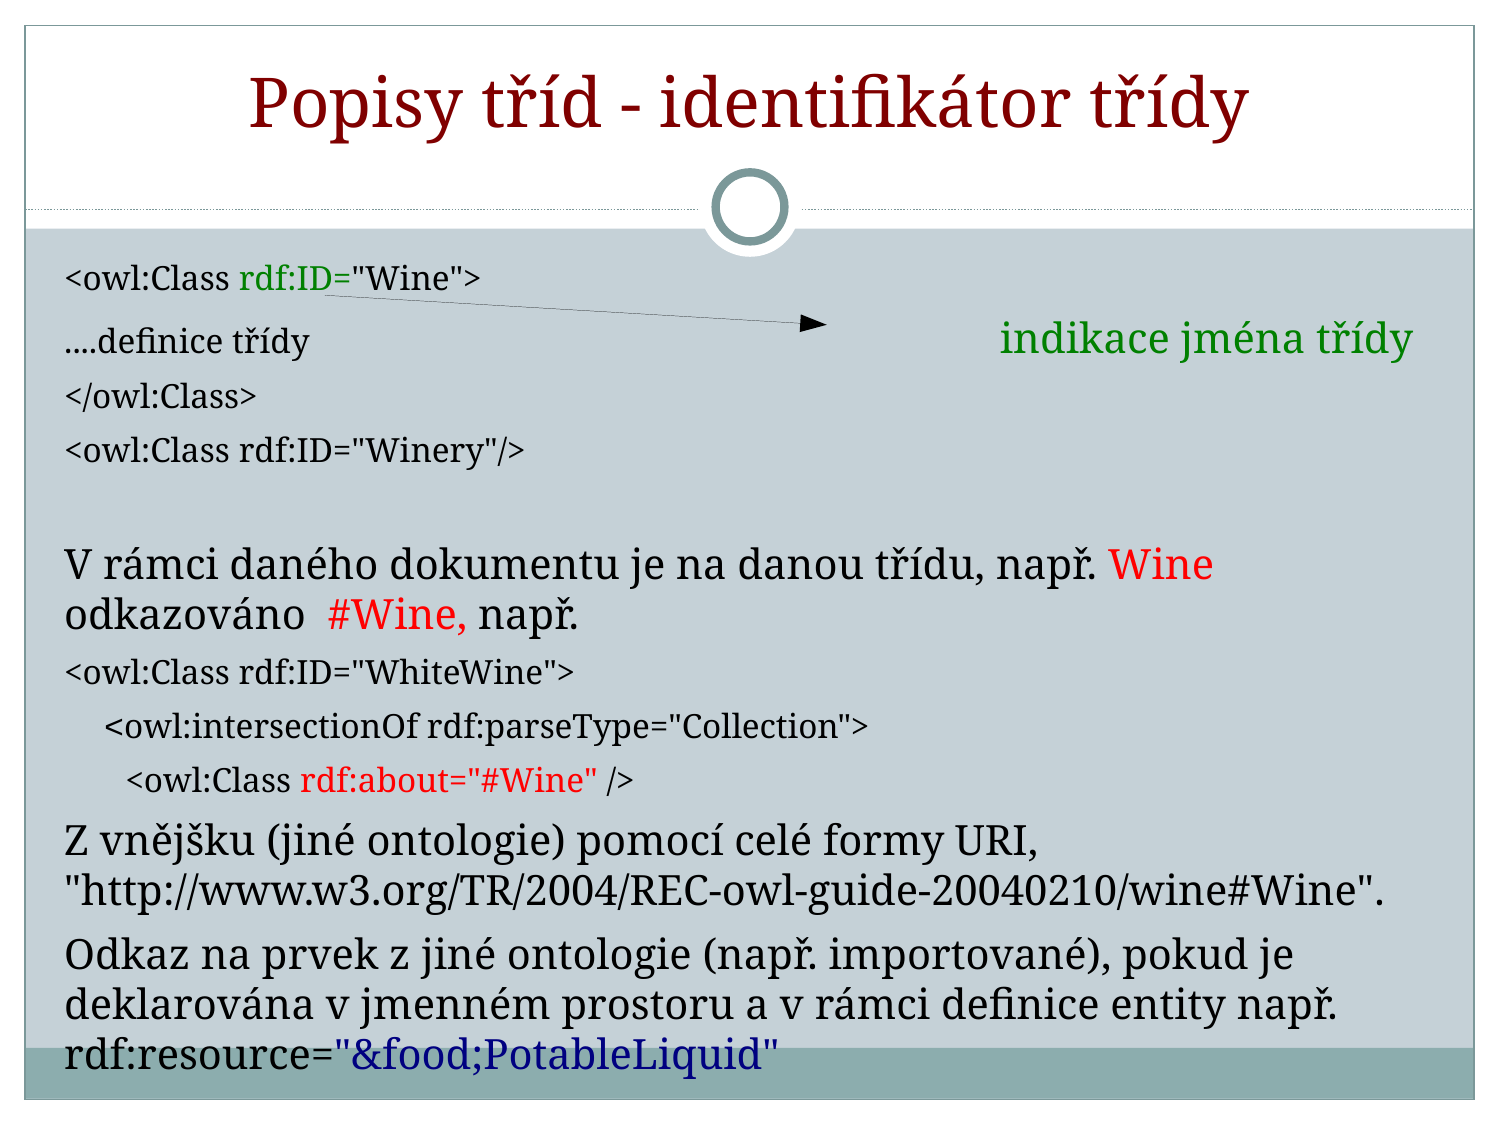

# Popisy tříd - identifikátor třídy
<owl:Class rdf:ID="Wine">
....definice třídy 				 indikace jména třídy
</owl:Class>
<owl:Class rdf:ID="Winery"/>
V rámci daného dokumentu je na danou třídu, např. Wine odkazováno #Wine, např.
<owl:Class rdf:ID="WhiteWine">
 <owl:intersectionOf rdf:parseType="Collection">
 <owl:Class rdf:about="#Wine" />
Z vnějšku (jiné ontologie) pomocí celé formy URI, "http://www.w3.org/TR/2004/REC-owl-guide-20040210/wine#Wine".
Odkaz na prvek z jiné ontologie (např. importované), pokud je deklarována v jmenném prostoru a v rámci definice entity např. rdf:resource="&food;PotableLiquid"